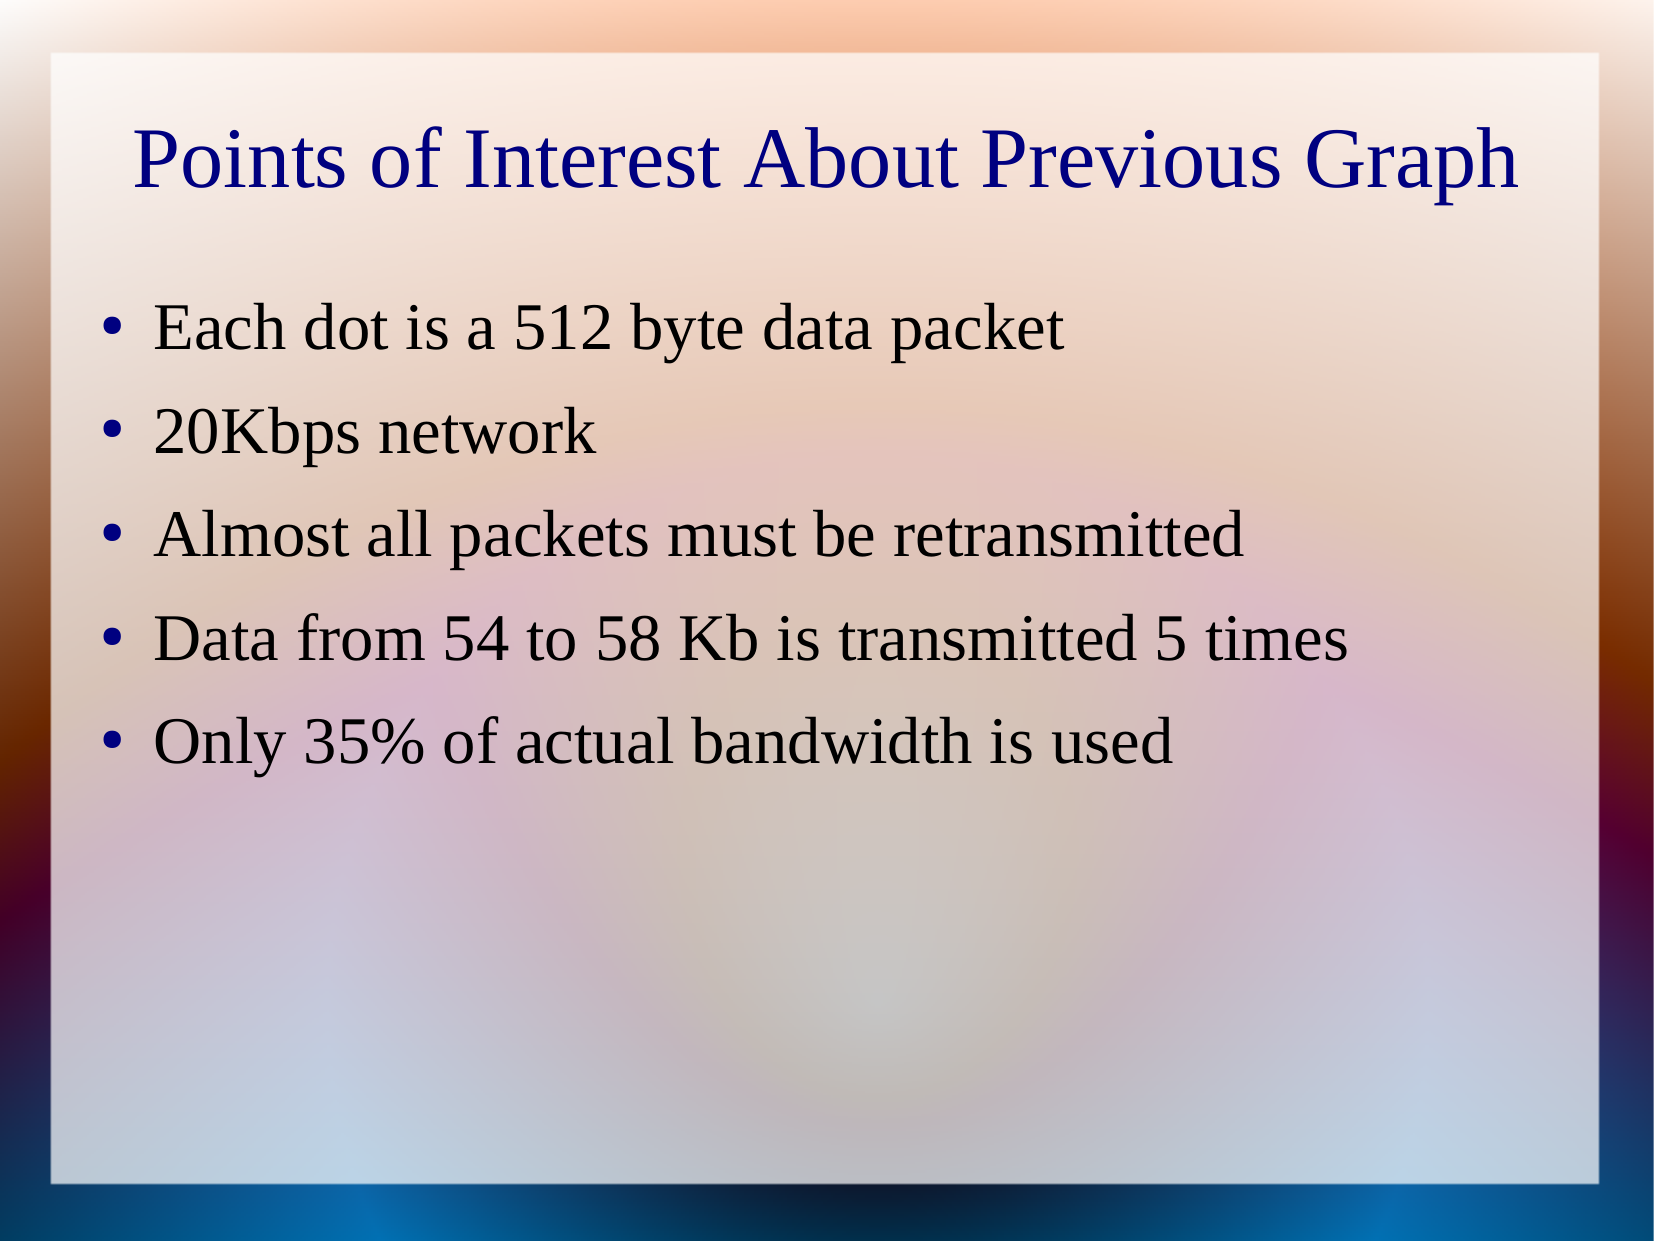

# Points of Interest About Previous Graph
Each dot is a 512 byte data packet
20Kbps network
Almost all packets must be retransmitted
Data from 54 to 58 Kb is transmitted 5 times
Only 35% of actual bandwidth is used